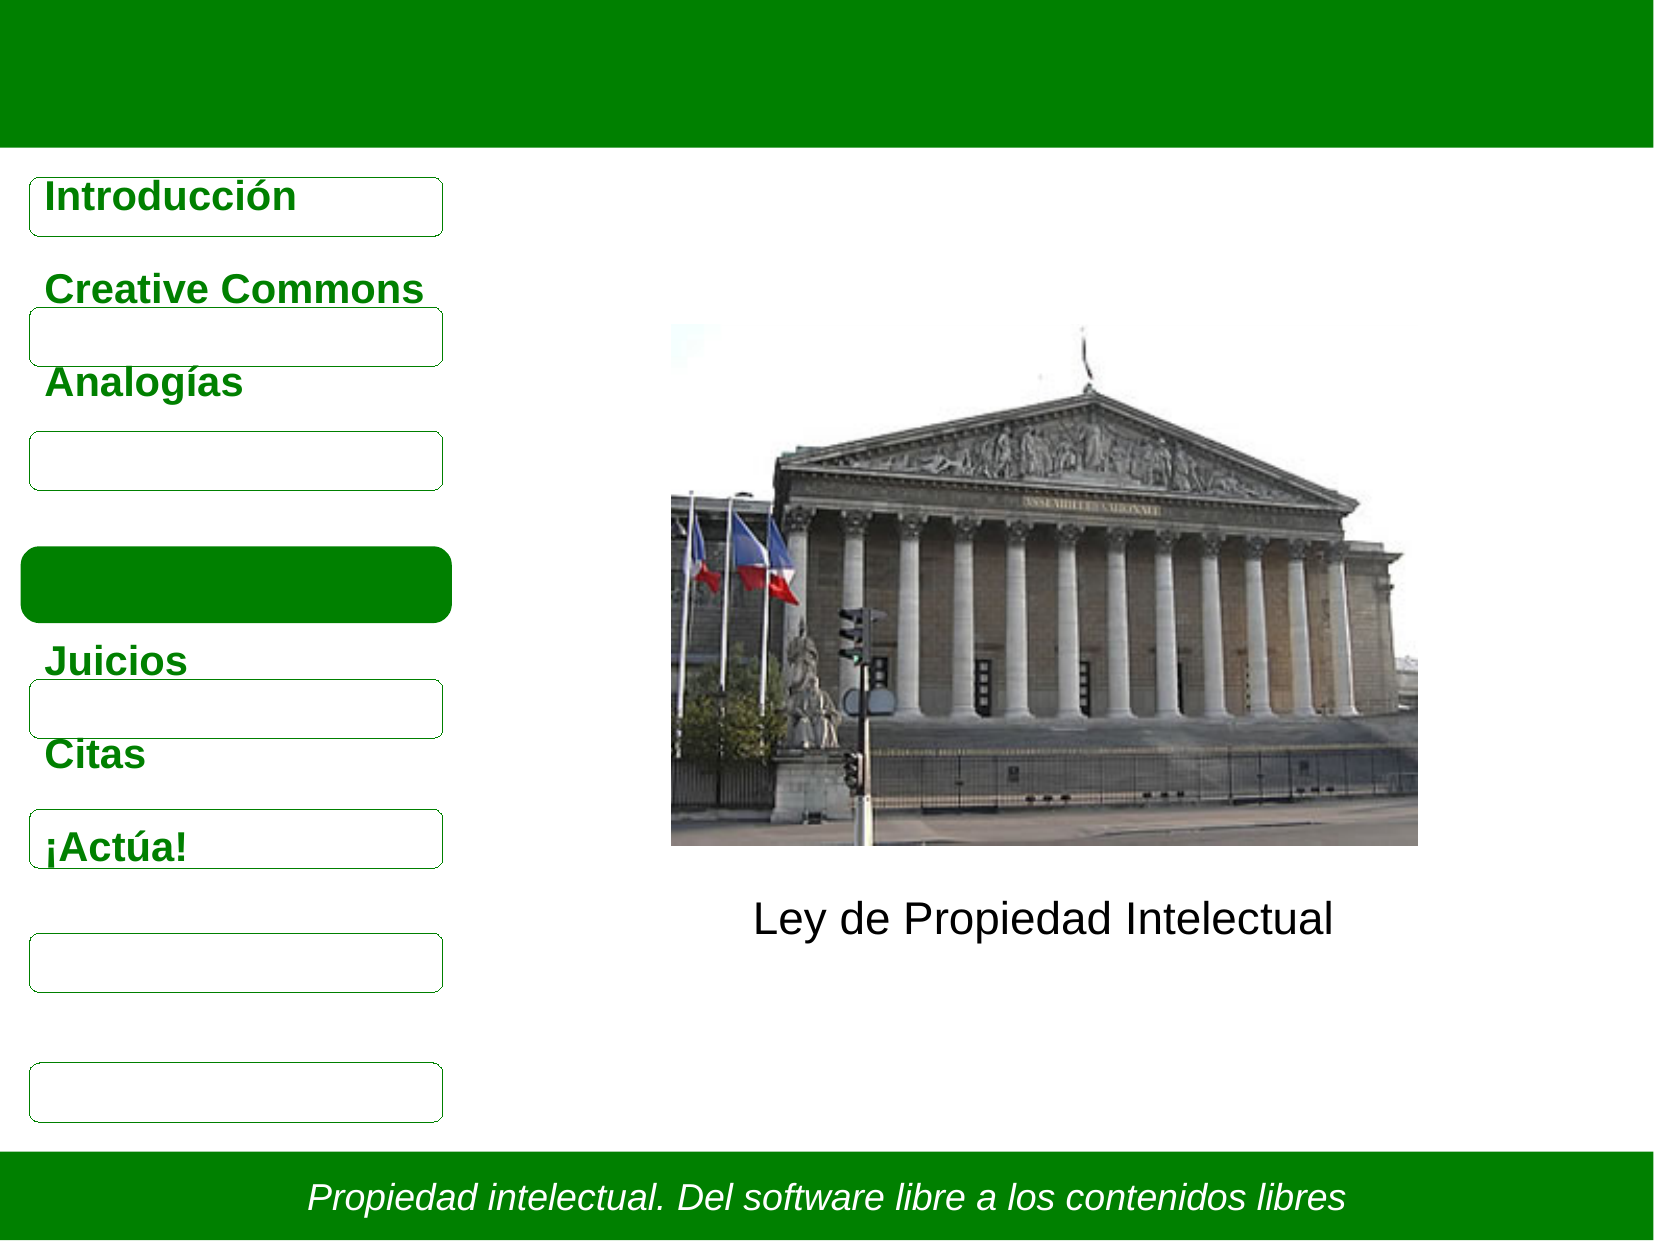

Introducción
Creative Commons
Analogías
LPI
SGAE
Juicios
Citas
¡Actúa!
Ley de Propiedad Intelectual
Propiedad intelectual. Del software libre a los contenidos libres